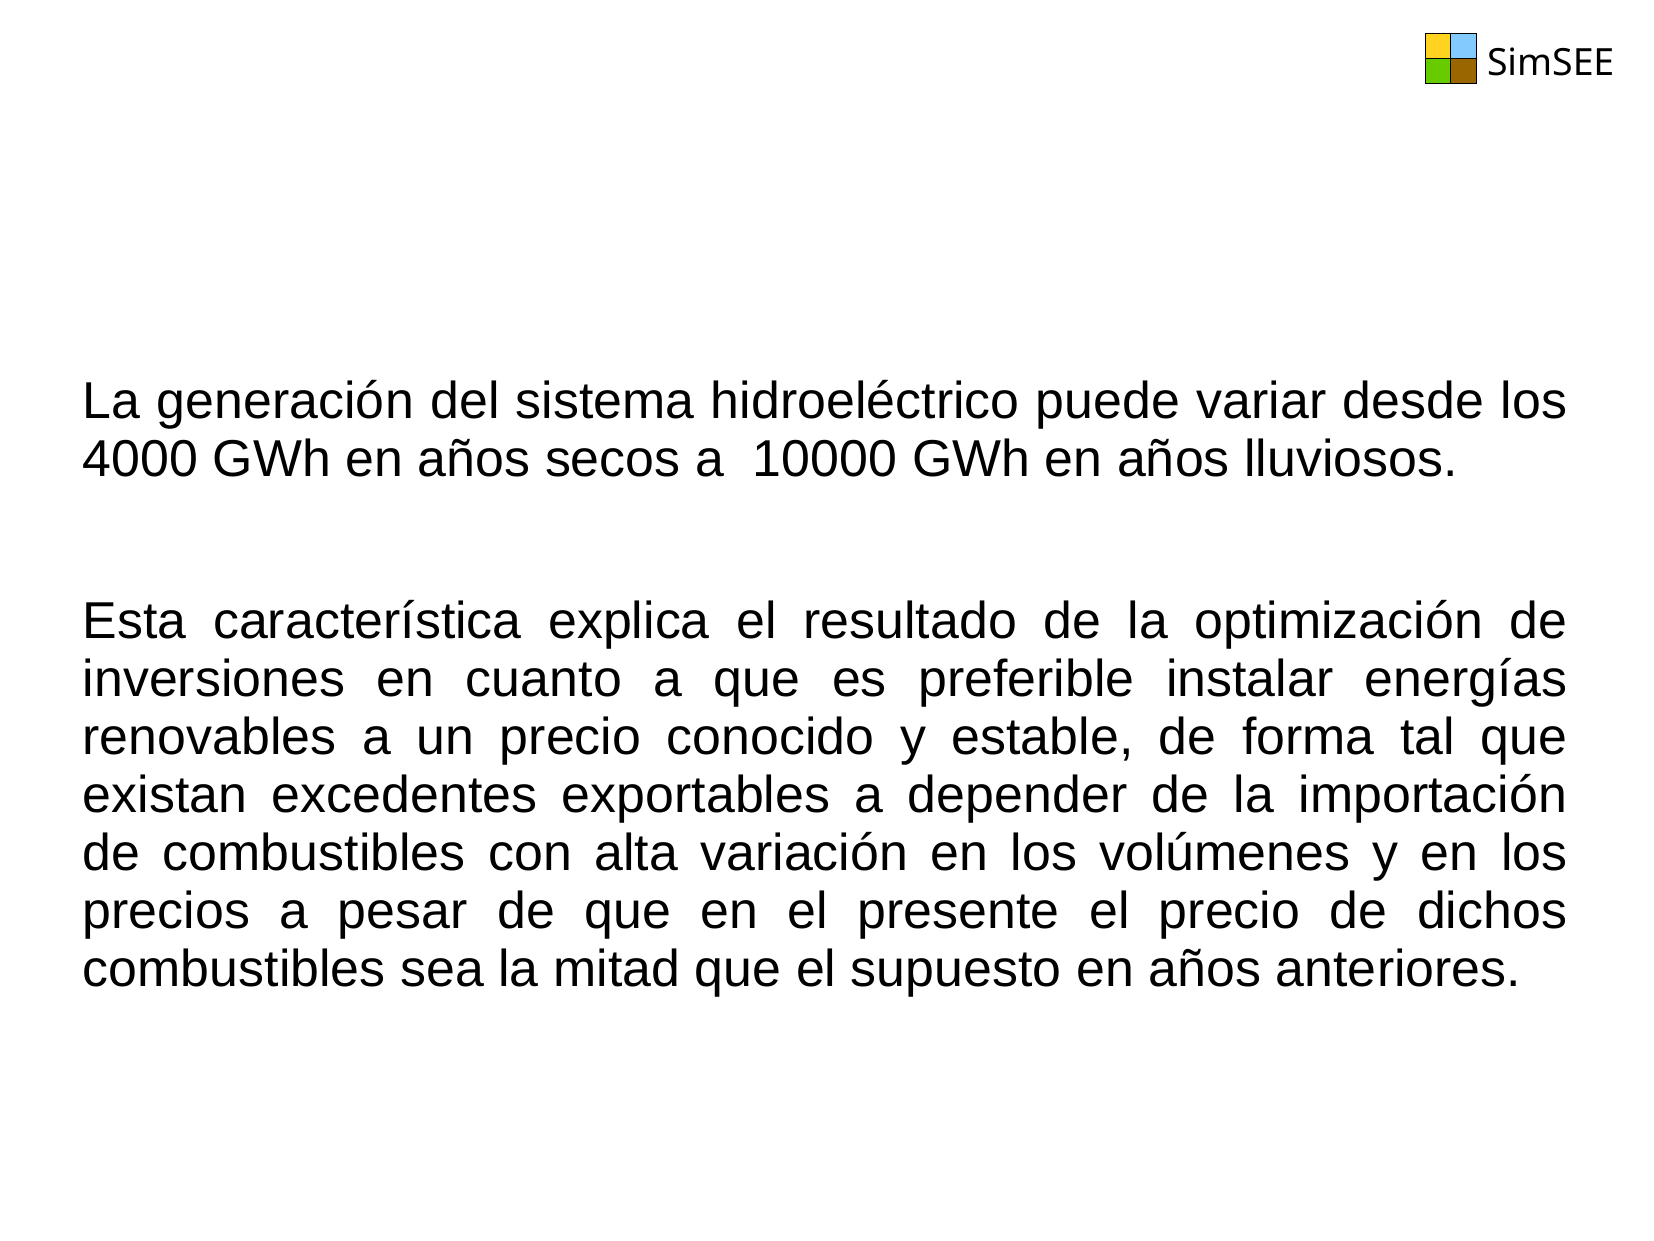

#
La generación del sistema hidroeléctrico puede variar desde los 4000 GWh en años secos a 10000 GWh en años lluviosos.
Esta característica explica el resultado de la optimización de inversiones en cuanto a que es preferible instalar energías renovables a un precio conocido y estable, de forma tal que existan excedentes exportables a depender de la importación de combustibles con alta variación en los volúmenes y en los precios a pesar de que en el presente el precio de dichos combustibles sea la mitad que el supuesto en años anteriores.